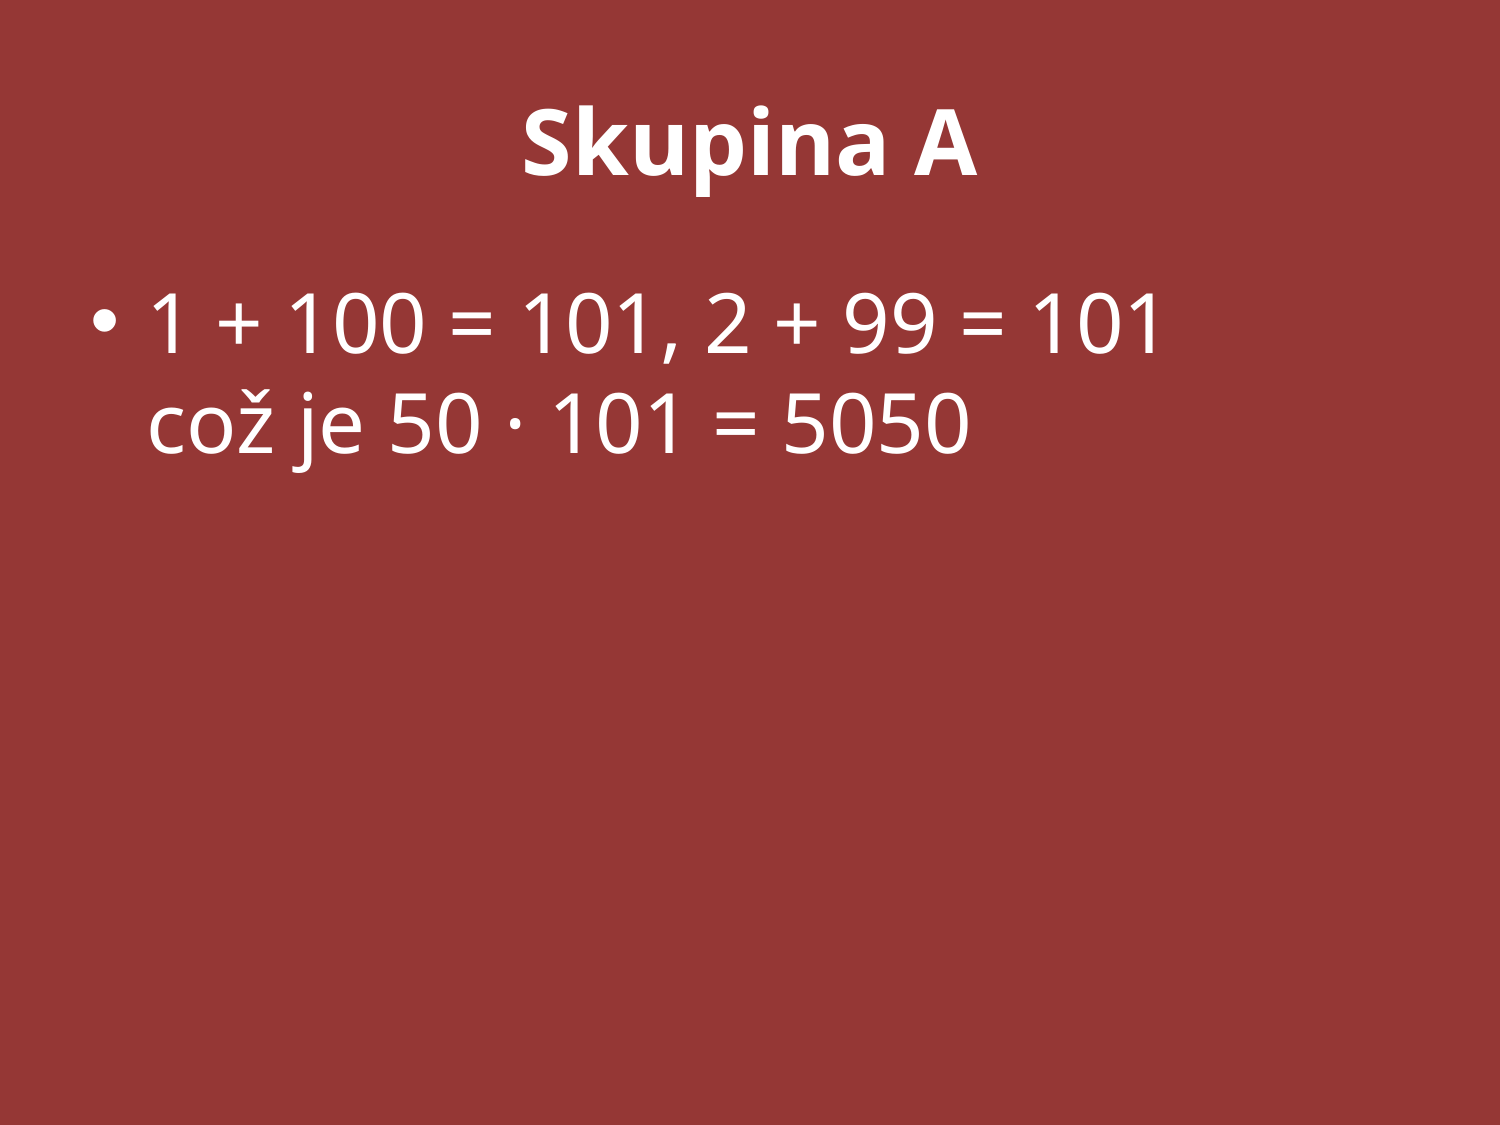

# Skupina A
1 + 100 = 101, 2 + 99 = 101 což je 50 · 101 = 5050